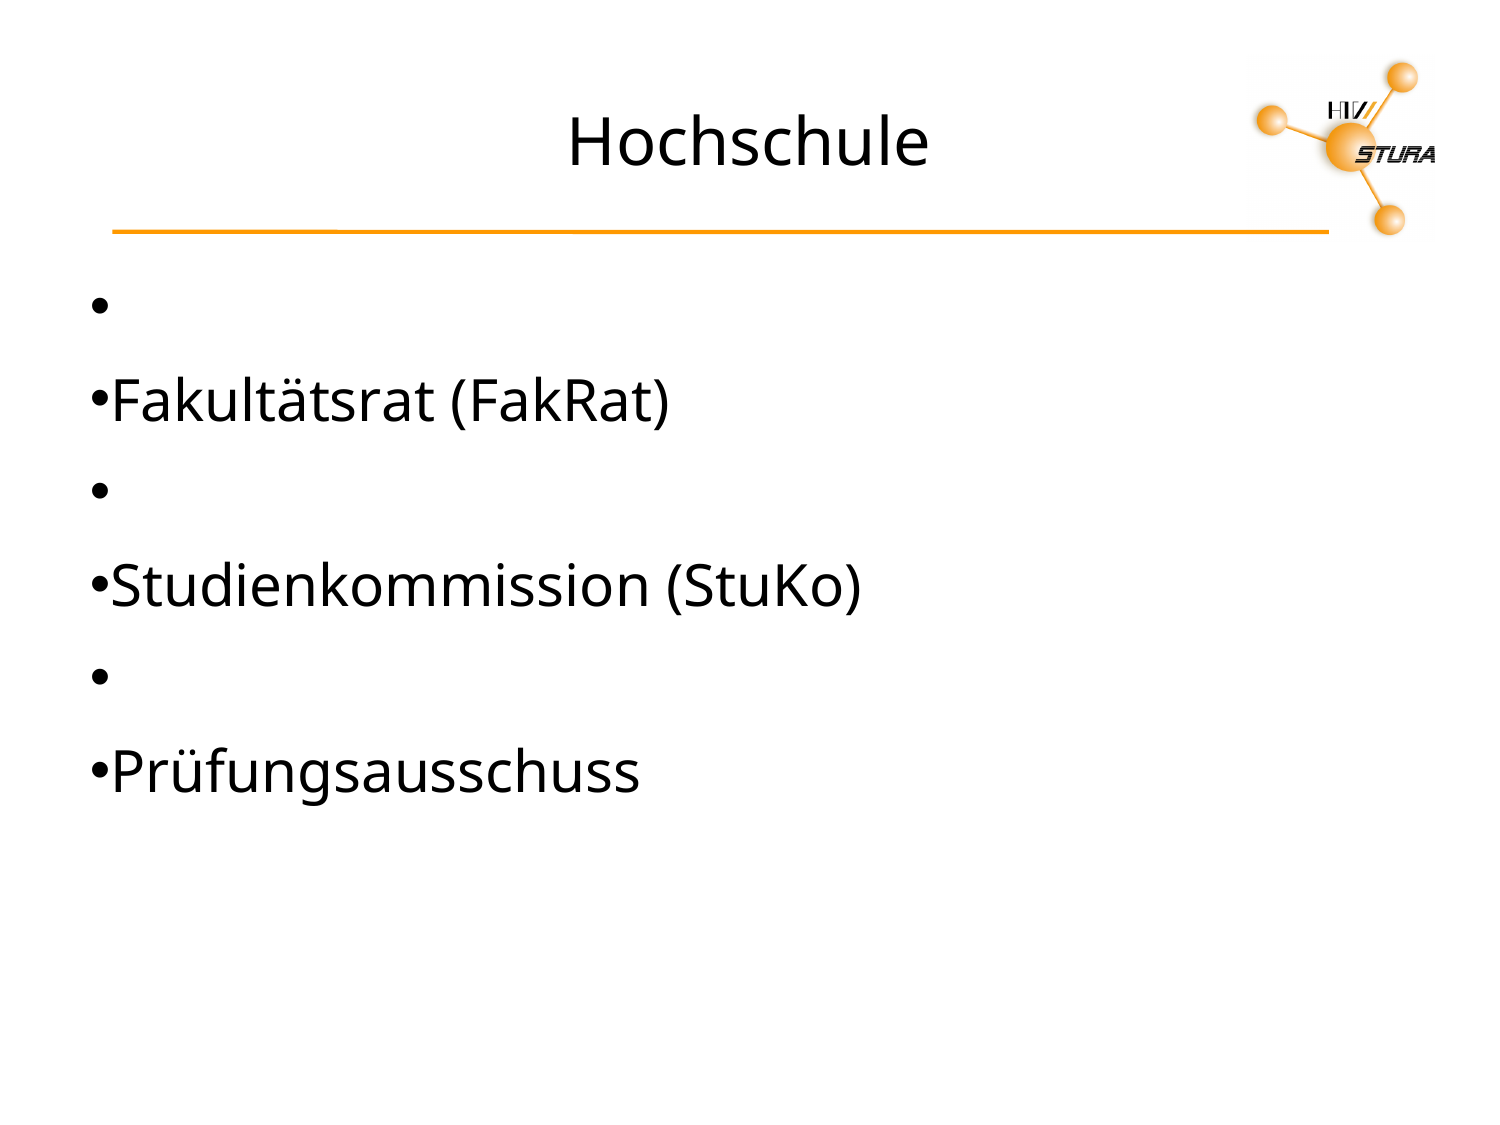

# Hochschule
Fakultätsrat (FakRat)
Studienkommission (StuKo)
Prüfungsausschuss